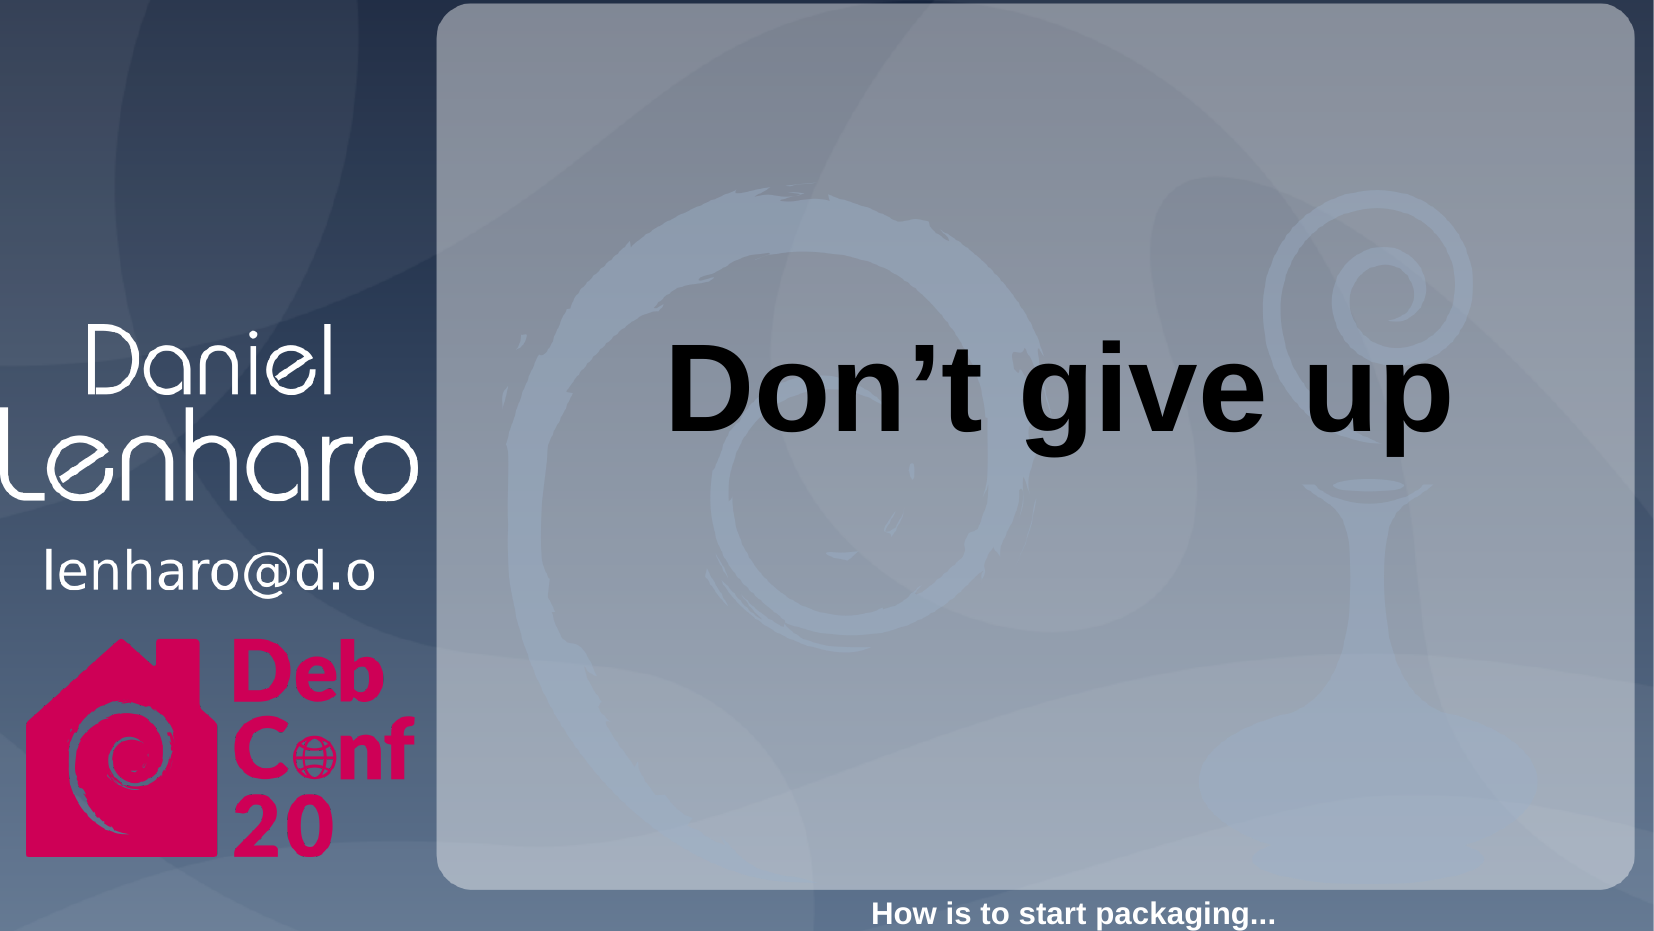

Don’t give up
How is to start packaging...